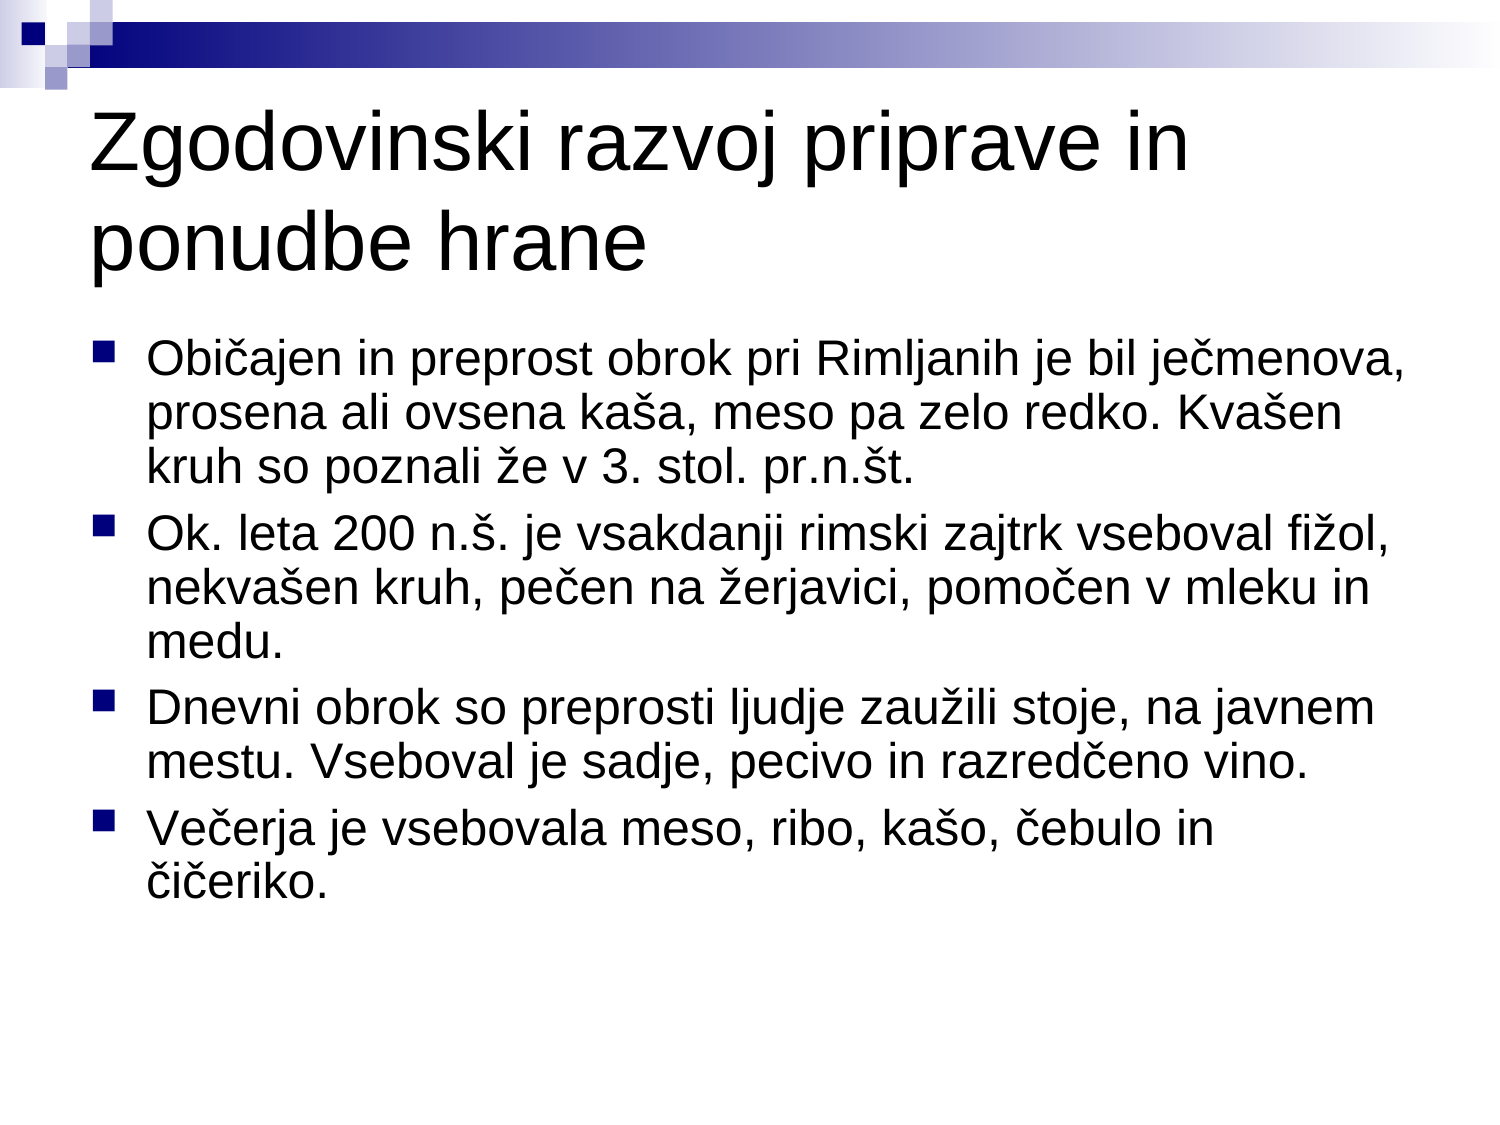

# Zgodovinski razvoj priprave in ponudbe hrane
Običajen in preprost obrok pri Rimljanih je bil ječmenova, prosena ali ovsena kaša, meso pa zelo redko. Kvašen kruh so poznali že v 3. stol. pr.n.št.
Ok. leta 200 n.š. je vsakdanji rimski zajtrk vseboval fižol, nekvašen kruh, pečen na žerjavici, pomočen v mleku in medu.
Dnevni obrok so preprosti ljudje zaužili stoje, na javnem mestu. Vseboval je sadje, pecivo in razredčeno vino.
Večerja je vsebovala meso, ribo, kašo, čebulo in čičeriko.